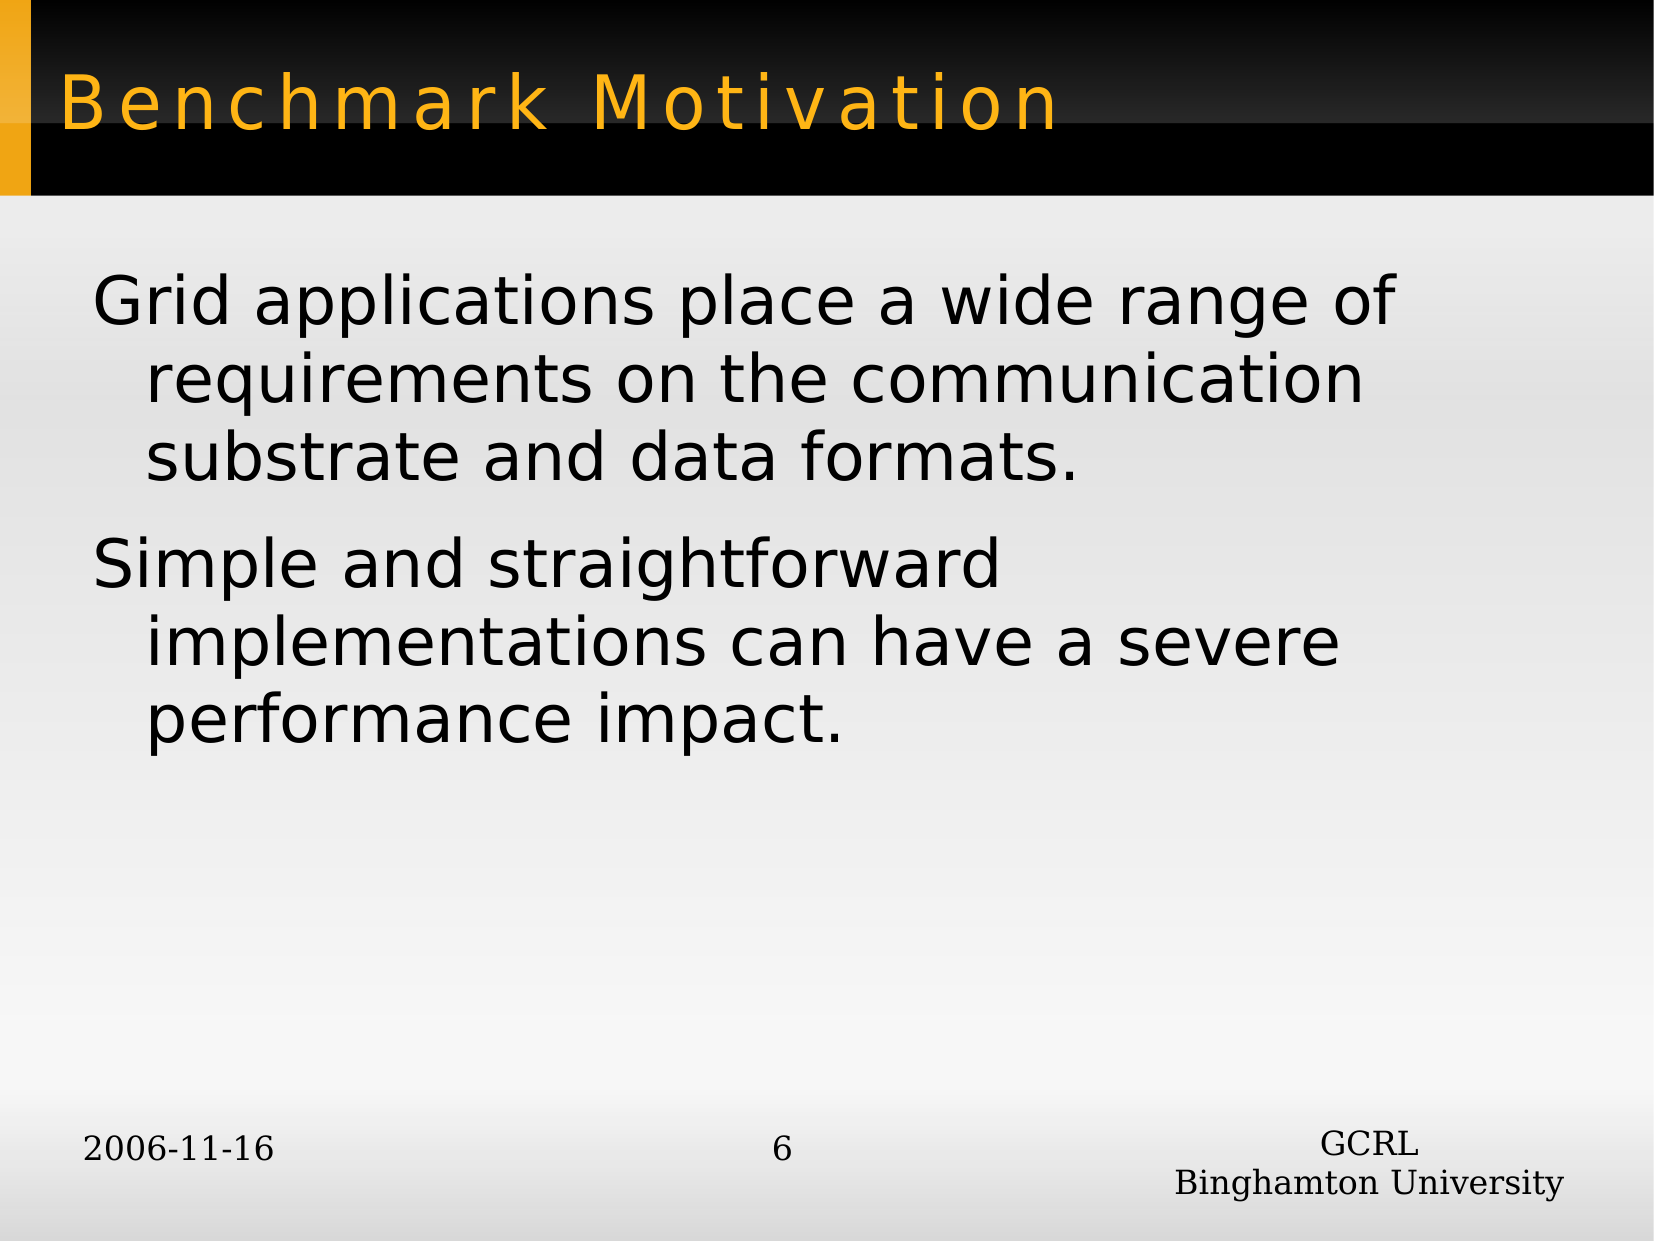

# Benchmark Motivation
Grid applications place a wide range of requirements on the communication substrate and data formats.
Simple and straightforward implementations can have a severe performance impact.
6